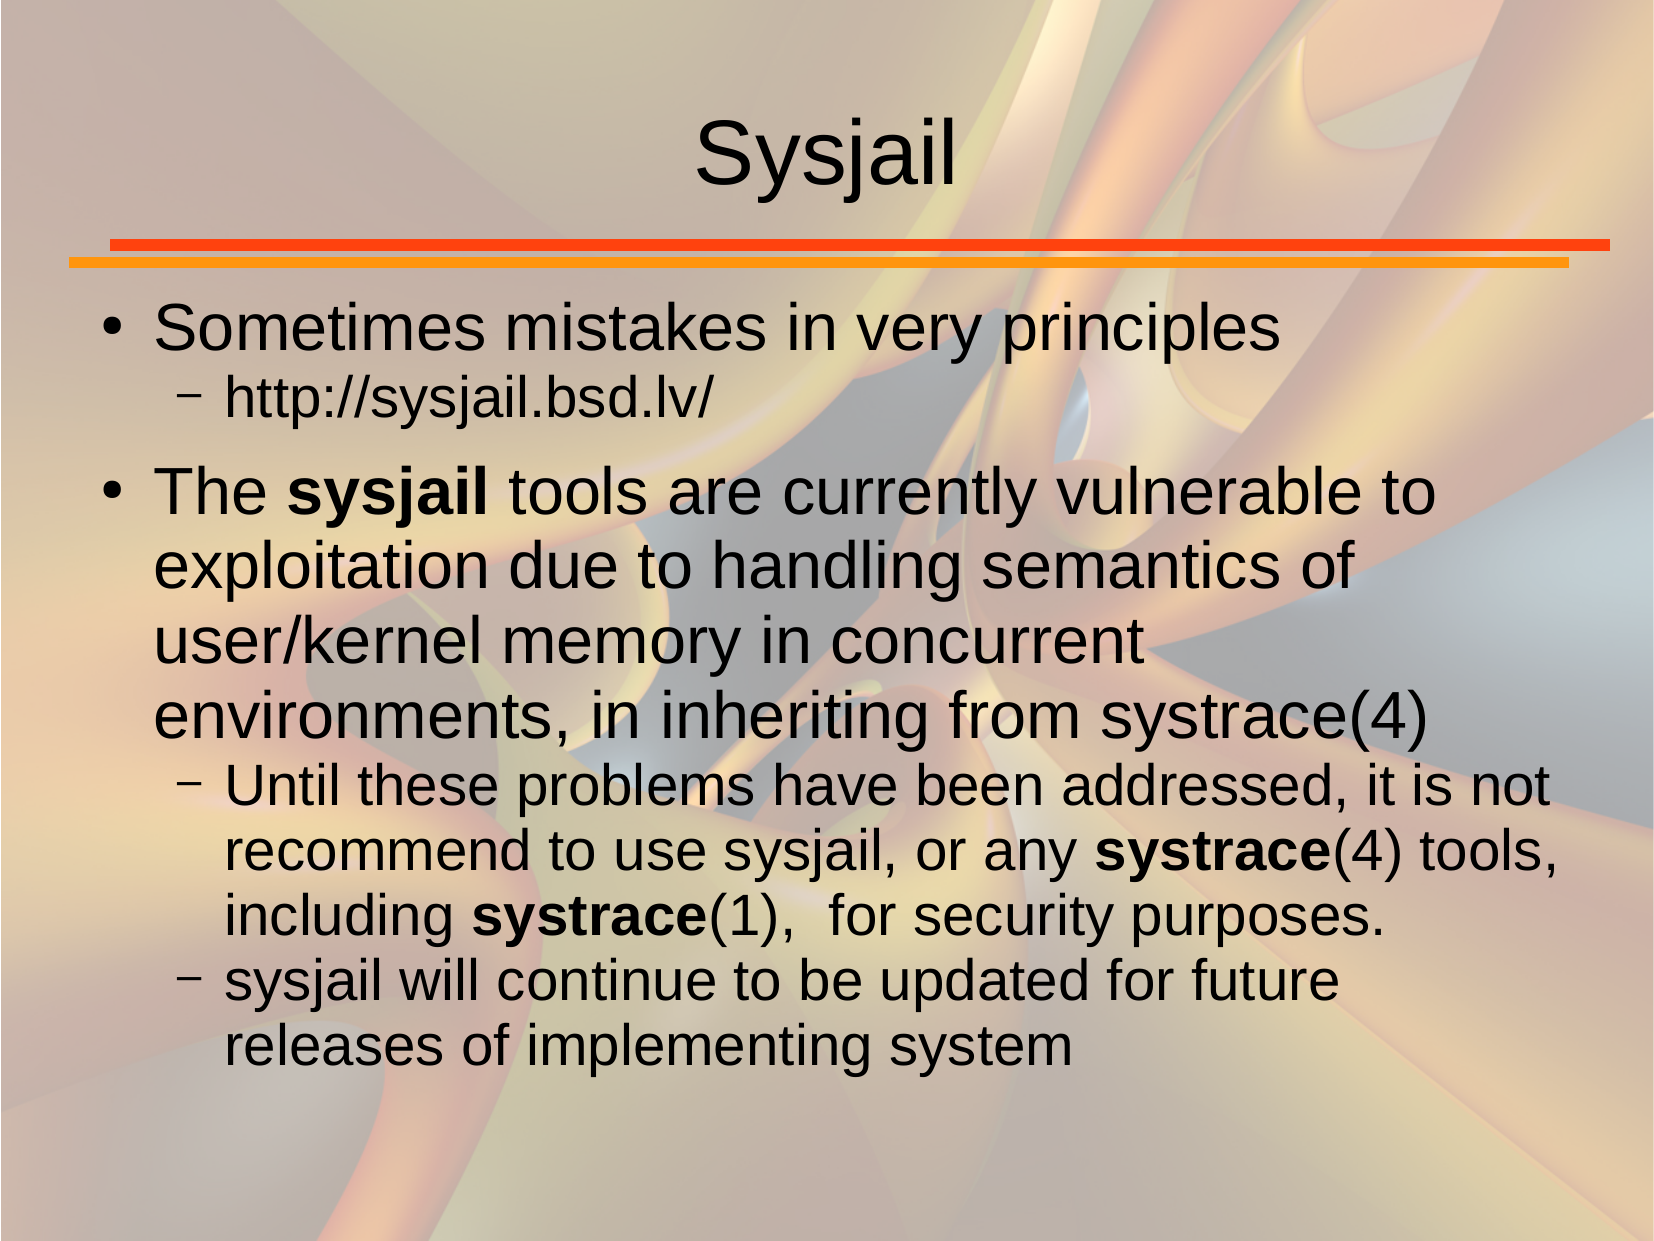

# Sysjail
Sometimes mistakes in very principles
http://sysjail.bsd.lv/
The sysjail tools are currently vulnerable to exploitation due to handling semantics of user/kernel memory in concurrent environments, in inheriting from systrace(4)
Until these problems have been addressed, it is not recommend to use sysjail, or any systrace(4) tools, including systrace(1), for security purposes.
sysjail will continue to be updated for future releases of implementing system